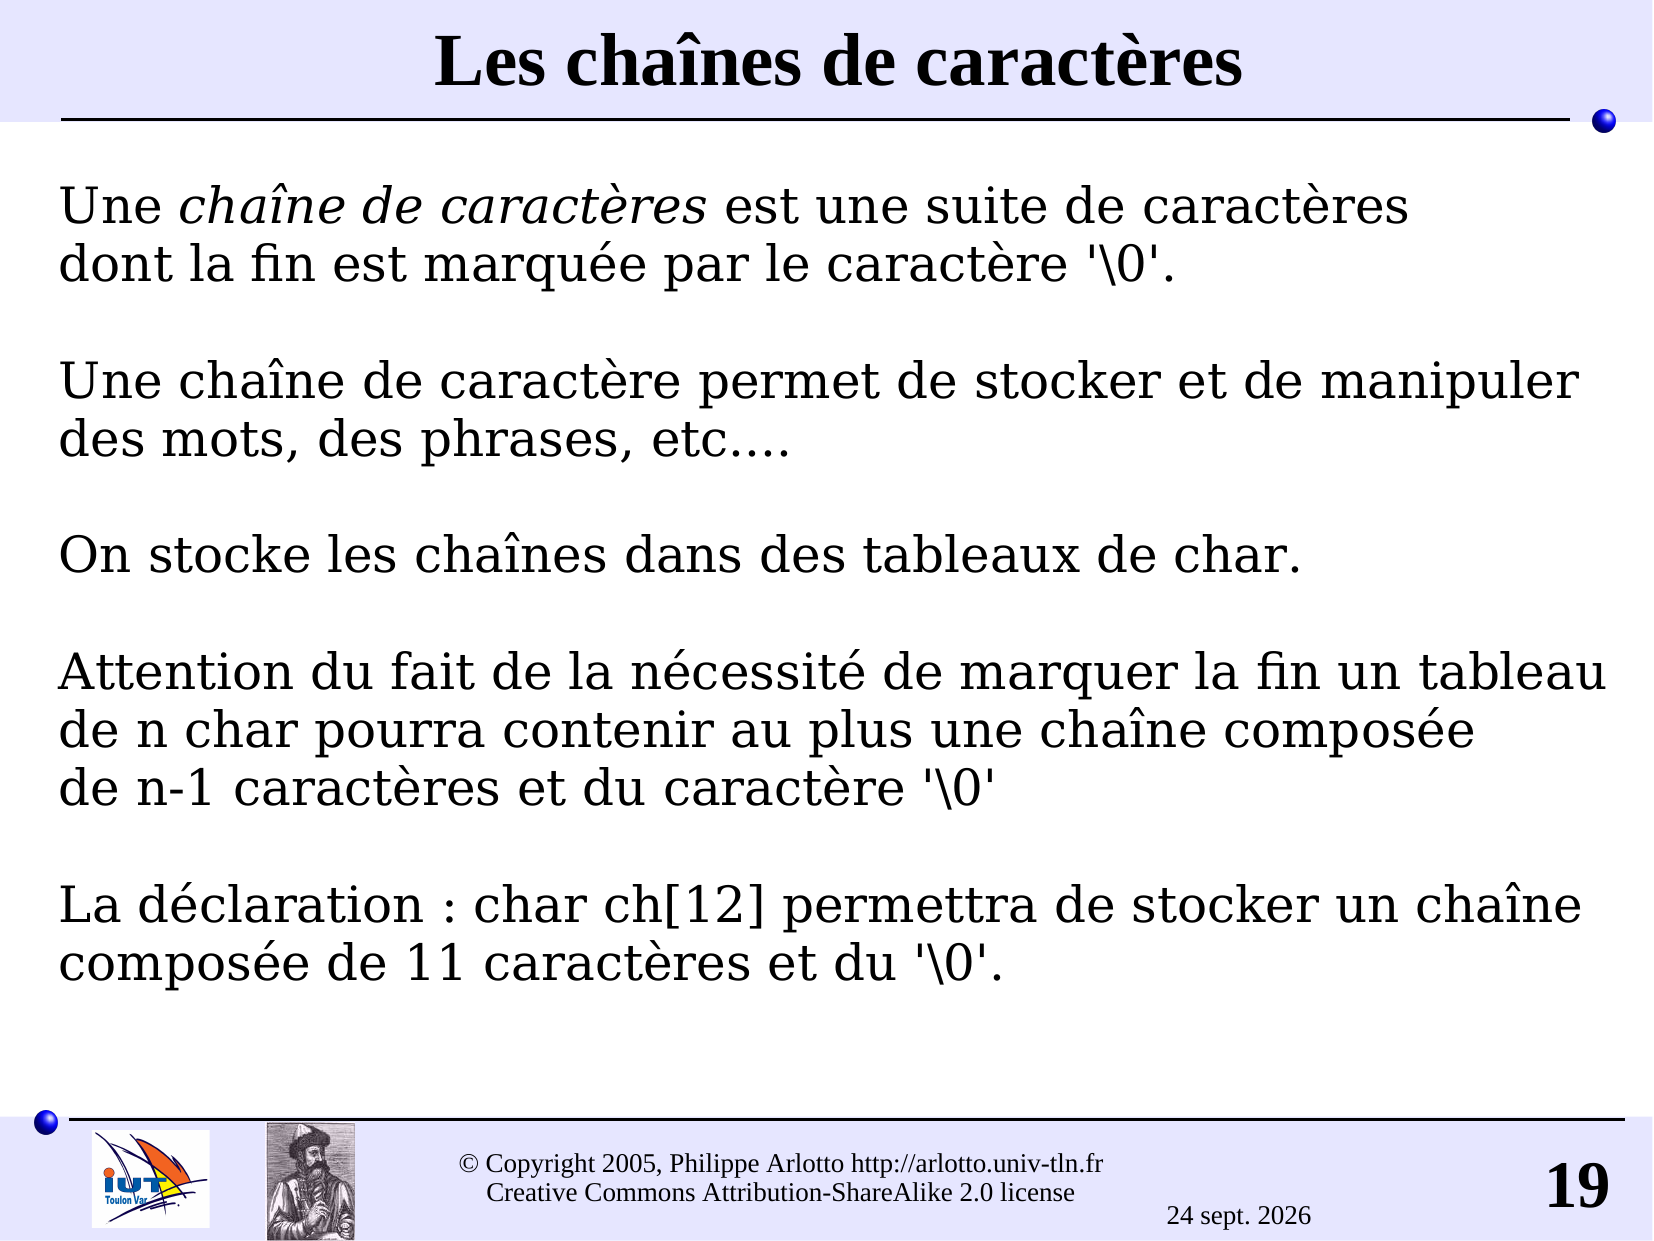

# Les chaînes de caractères
Une chaîne de caractères est une suite de caractères
dont la fin est marquée par le caractère '\0'.
Une chaîne de caractère permet de stocker et de manipuler
des mots, des phrases, etc....
On stocke les chaînes dans des tableaux de char.
Attention du fait de la nécessité de marquer la fin un tableau
de n char pourra contenir au plus une chaîne composée
de n-1 caractères et du caractère '\0'
La déclaration : char ch[12] permettra de stocker un chaîne
composée de 11 caractères et du '\0'.